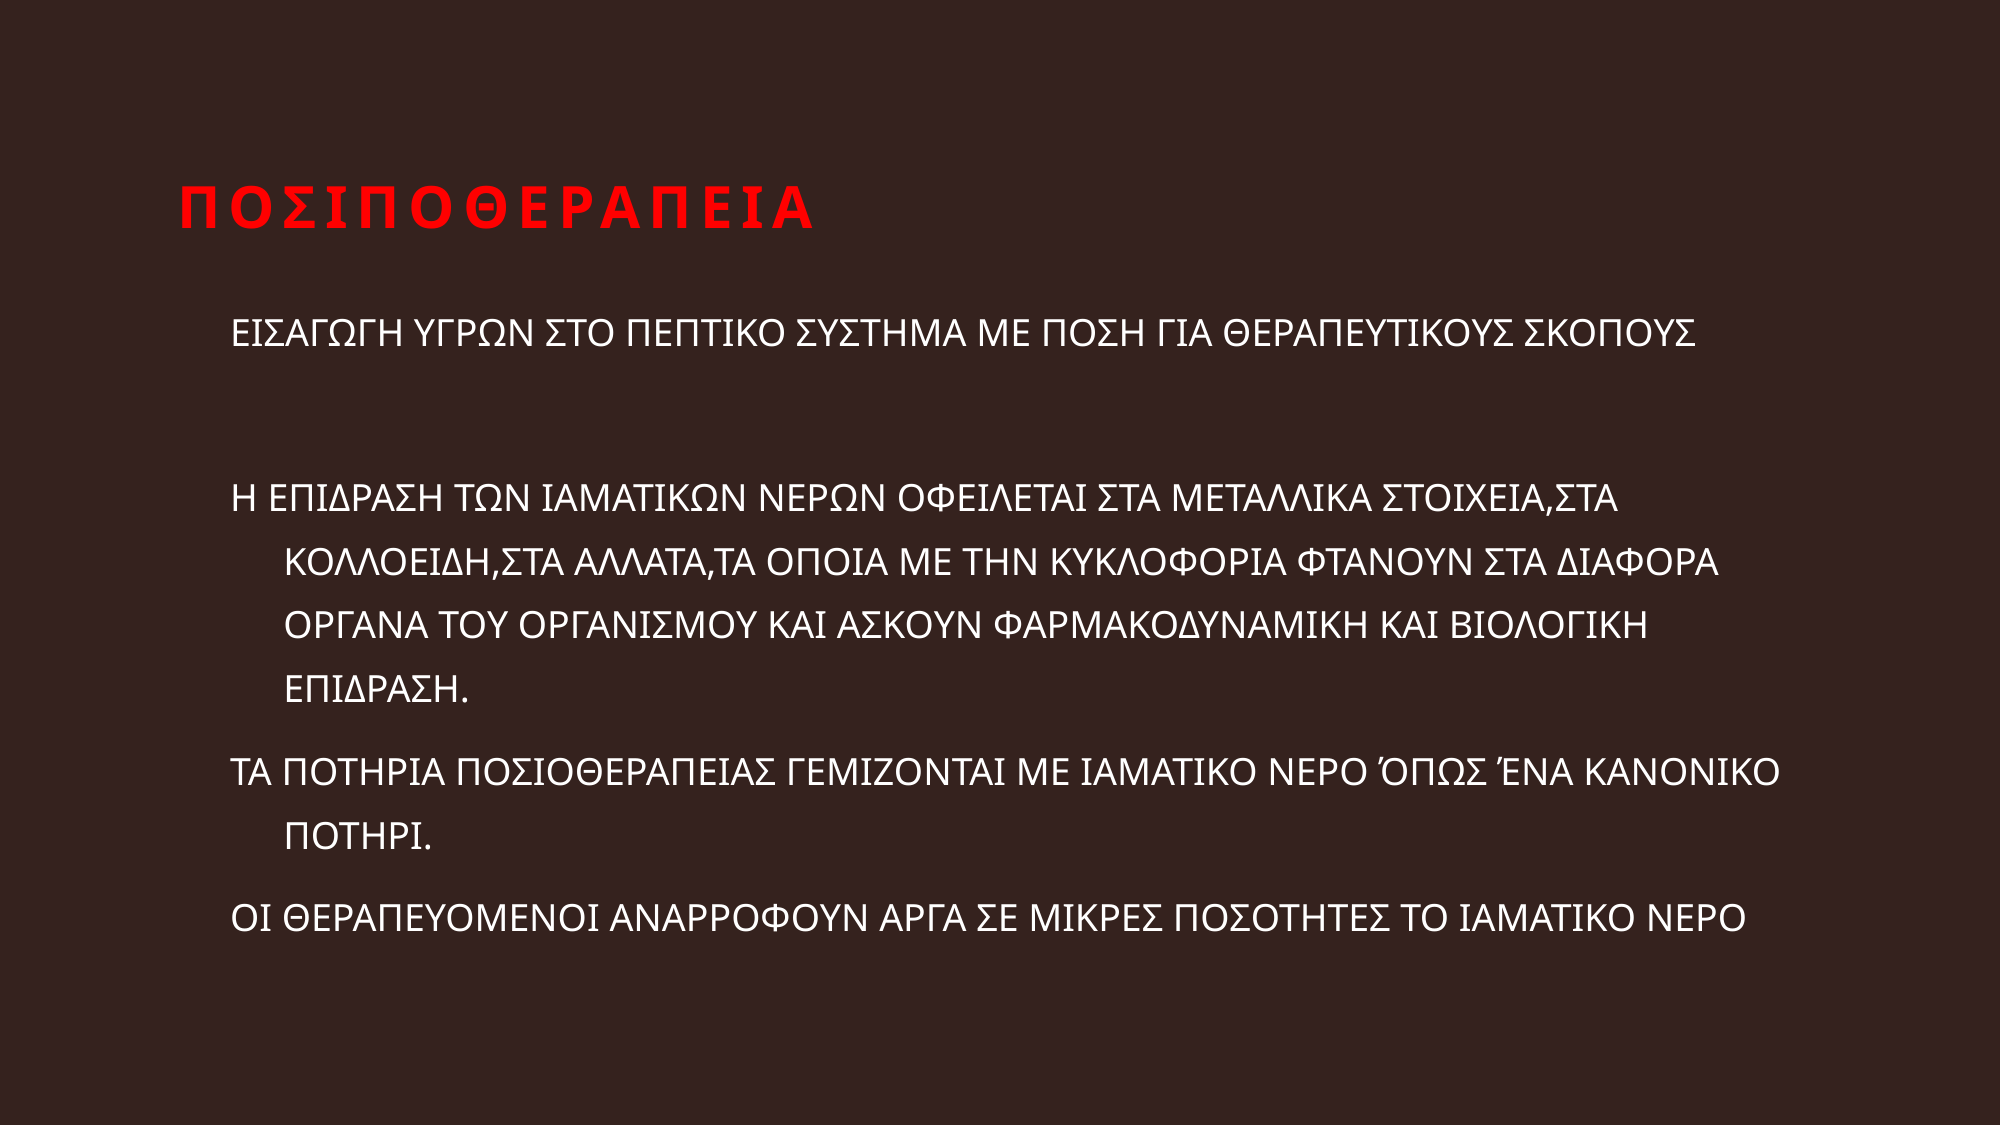

# ΠΟΣΙΠΟΘΕΡΑΠΕΙΑ
ΕΙΣΑΓΩΓΗ ΥΓΡΩΝ ΣΤΟ ΠΕΠΤΙΚΟ ΣΥΣΤΗΜΑ ΜΕ ΠΟΣΗ ΓΙΑ ΘΕΡΑΠΕΥΤΙΚΟΥΣ ΣΚΟΠΟΥΣ
Η ΕΠΙΔΡΑΣΗ ΤΩΝ ΙΑΜΑΤΙΚΩΝ ΝΕΡΩΝ ΟΦΕΙΛΕΤΑΙ ΣΤΑ ΜΕΤΑΛΛΙΚΑ ΣΤΟΙΧΕΙΑ,ΣΤΑ ΚΟΛΛΟΕΙΔΗ,ΣΤΑ ΑΛΛΑΤΑ,ΤΑ ΟΠΟΙΑ ΜΕ ΤΗΝ ΚΥΚΛΟΦΟΡΙΑ ΦΤΑΝΟΥΝ ΣΤΑ ΔΙΑΦΟΡΑ ΟΡΓΑΝΑ ΤΟΥ ΟΡΓΑΝΙΣΜΟΥ ΚΑΙ ΑΣΚΟΥΝ ΦΑΡΜΑΚΟΔΥΝΑΜΙΚΗ ΚΑΙ ΒΙΟΛΟΓΙΚΗ ΕΠΙΔΡΑΣΗ.
ΤΑ ΠΟΤΗΡΙΑ ΠΟΣΙΟΘΕΡΑΠΕΙΑΣ ΓΕΜΙΖΟΝΤΑΙ ΜΕ ΙΑΜΑΤΙΚΟ ΝΕΡΟ ΌΠΩΣ ΈΝΑ ΚΑΝΟΝΙΚΟ ΠΟΤΗΡΙ.
ΟΙ ΘΕΡΑΠΕΥΟΜΕΝΟΙ ΑΝΑΡΡΟΦΟΥΝ ΑΡΓΑ ΣΕ ΜΙΚΡΕΣ ΠΟΣΟΤΗΤΕΣ ΤΟ ΙΑΜΑΤΙΚΟ ΝΕΡΟ